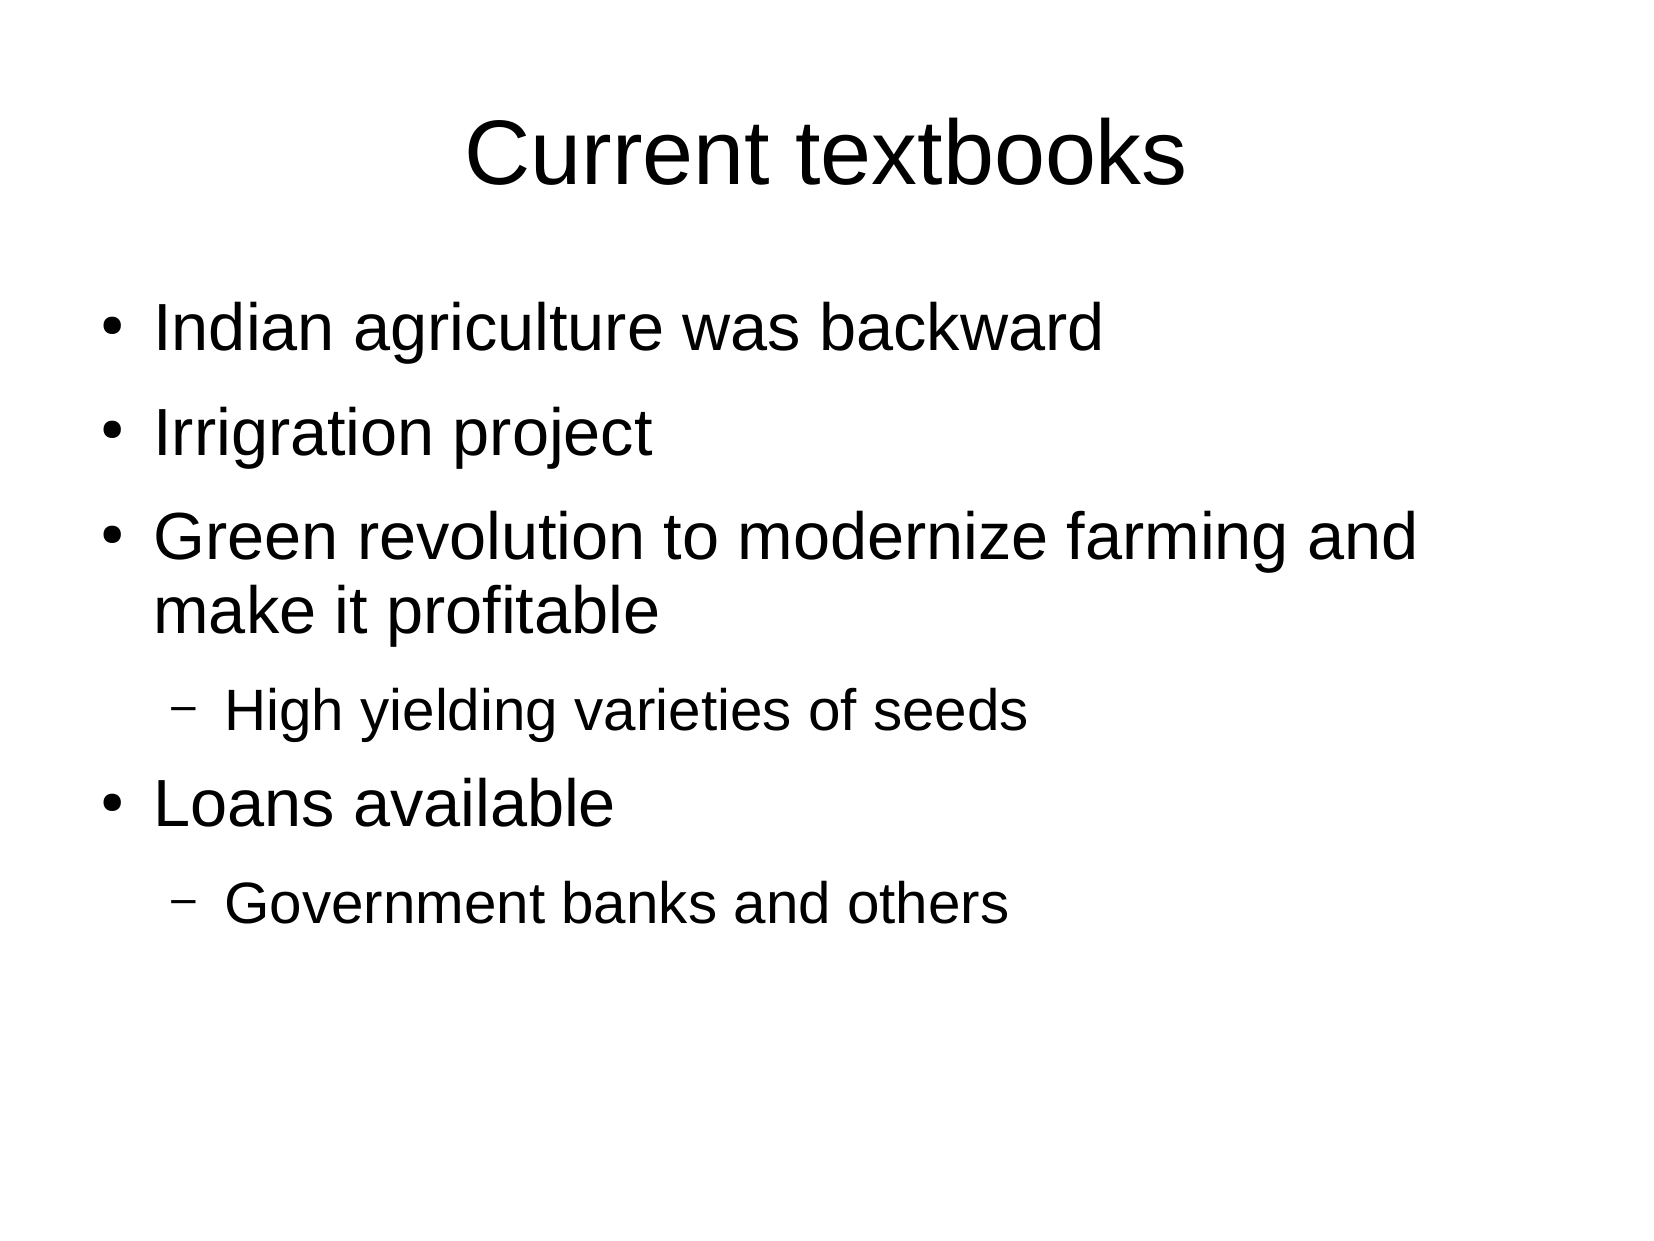

# Current textbooks
Indian agriculture was backward
Irrigration project
Green revolution to modernize farming and make it profitable
High yielding varieties of seeds
Loans available
Government banks and others